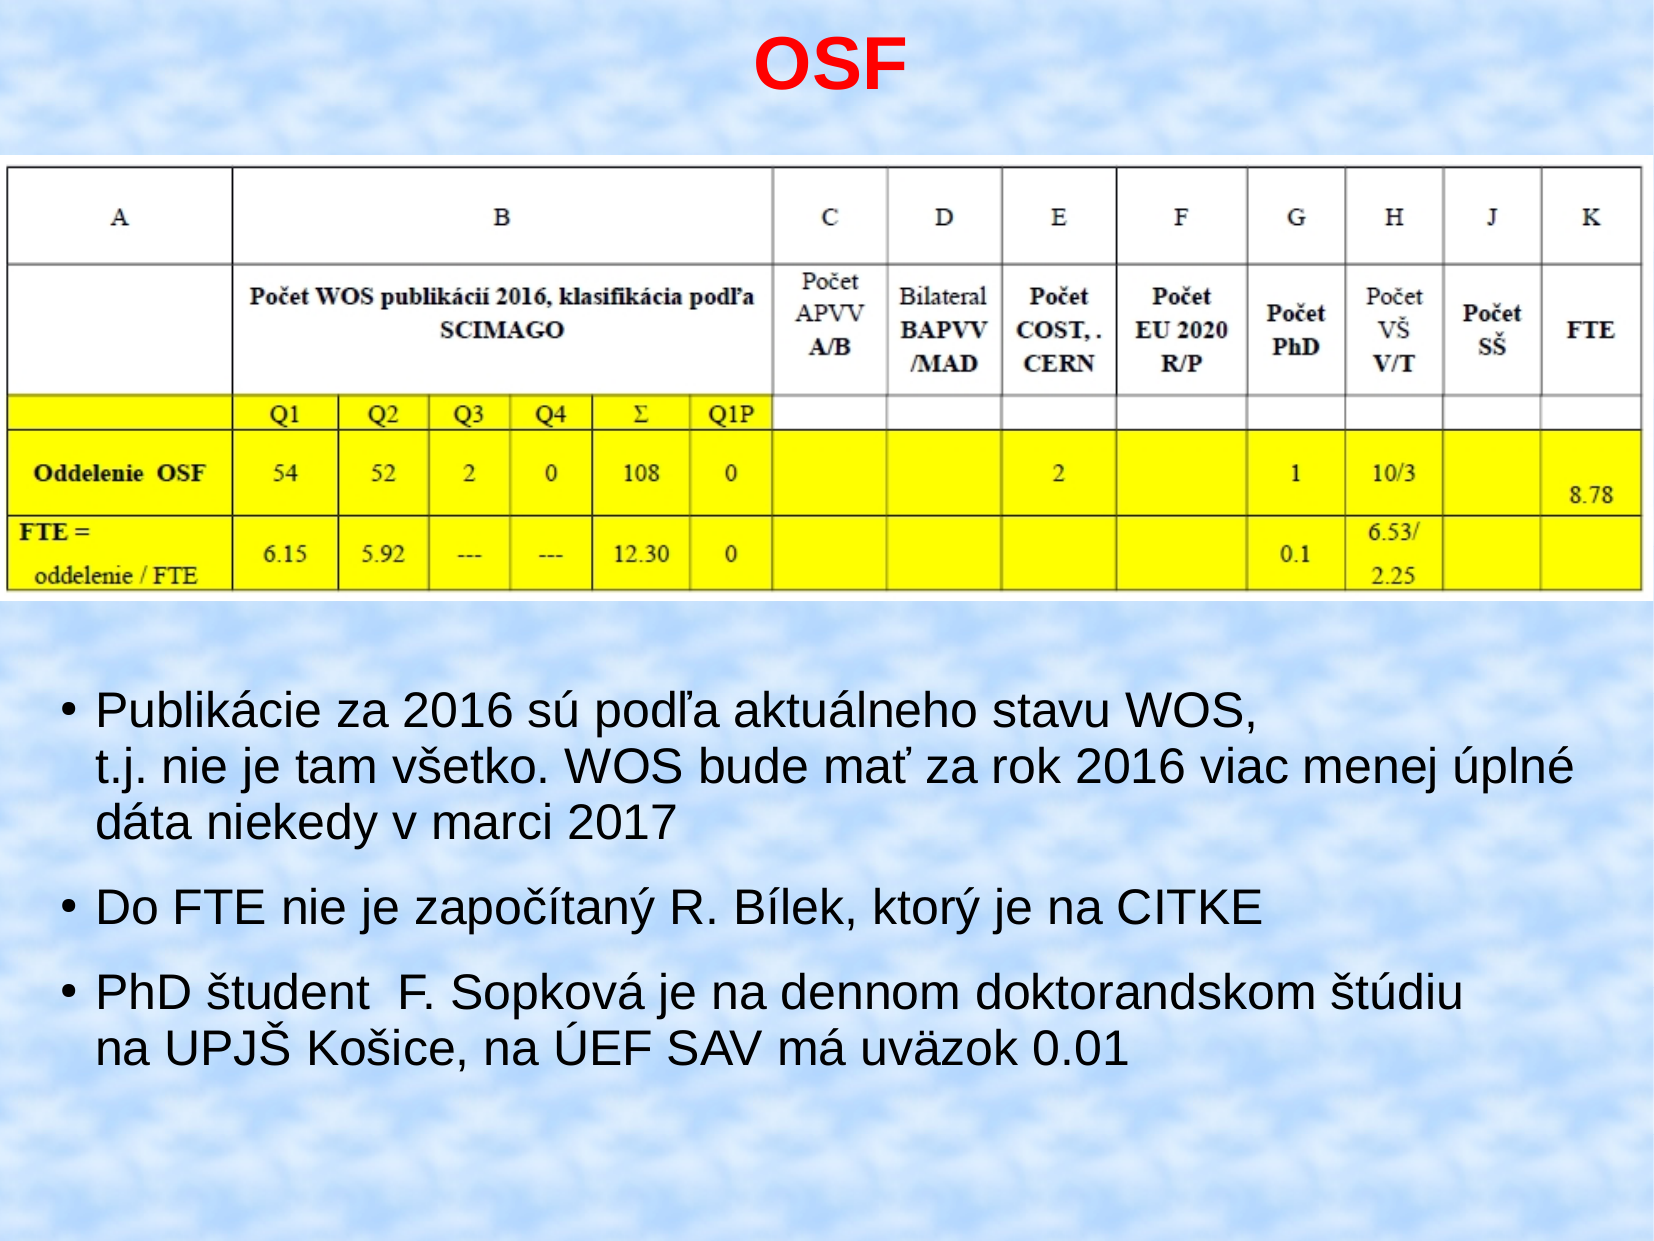

# OSF
Publikácie za 2016 sú podľa aktuálneho stavu WOS,
t.j. nie je tam všetko. WOS bude mať za rok 2016 viac menej úplné
dáta niekedy v marci 2017
Do FTE nie je započítaný R. Bílek, ktorý je na CITKE
PhD študent F. Sopková je na dennom doktorandskom štúdiu
na UPJŠ Košice, na ÚEF SAV má uväzok 0.01